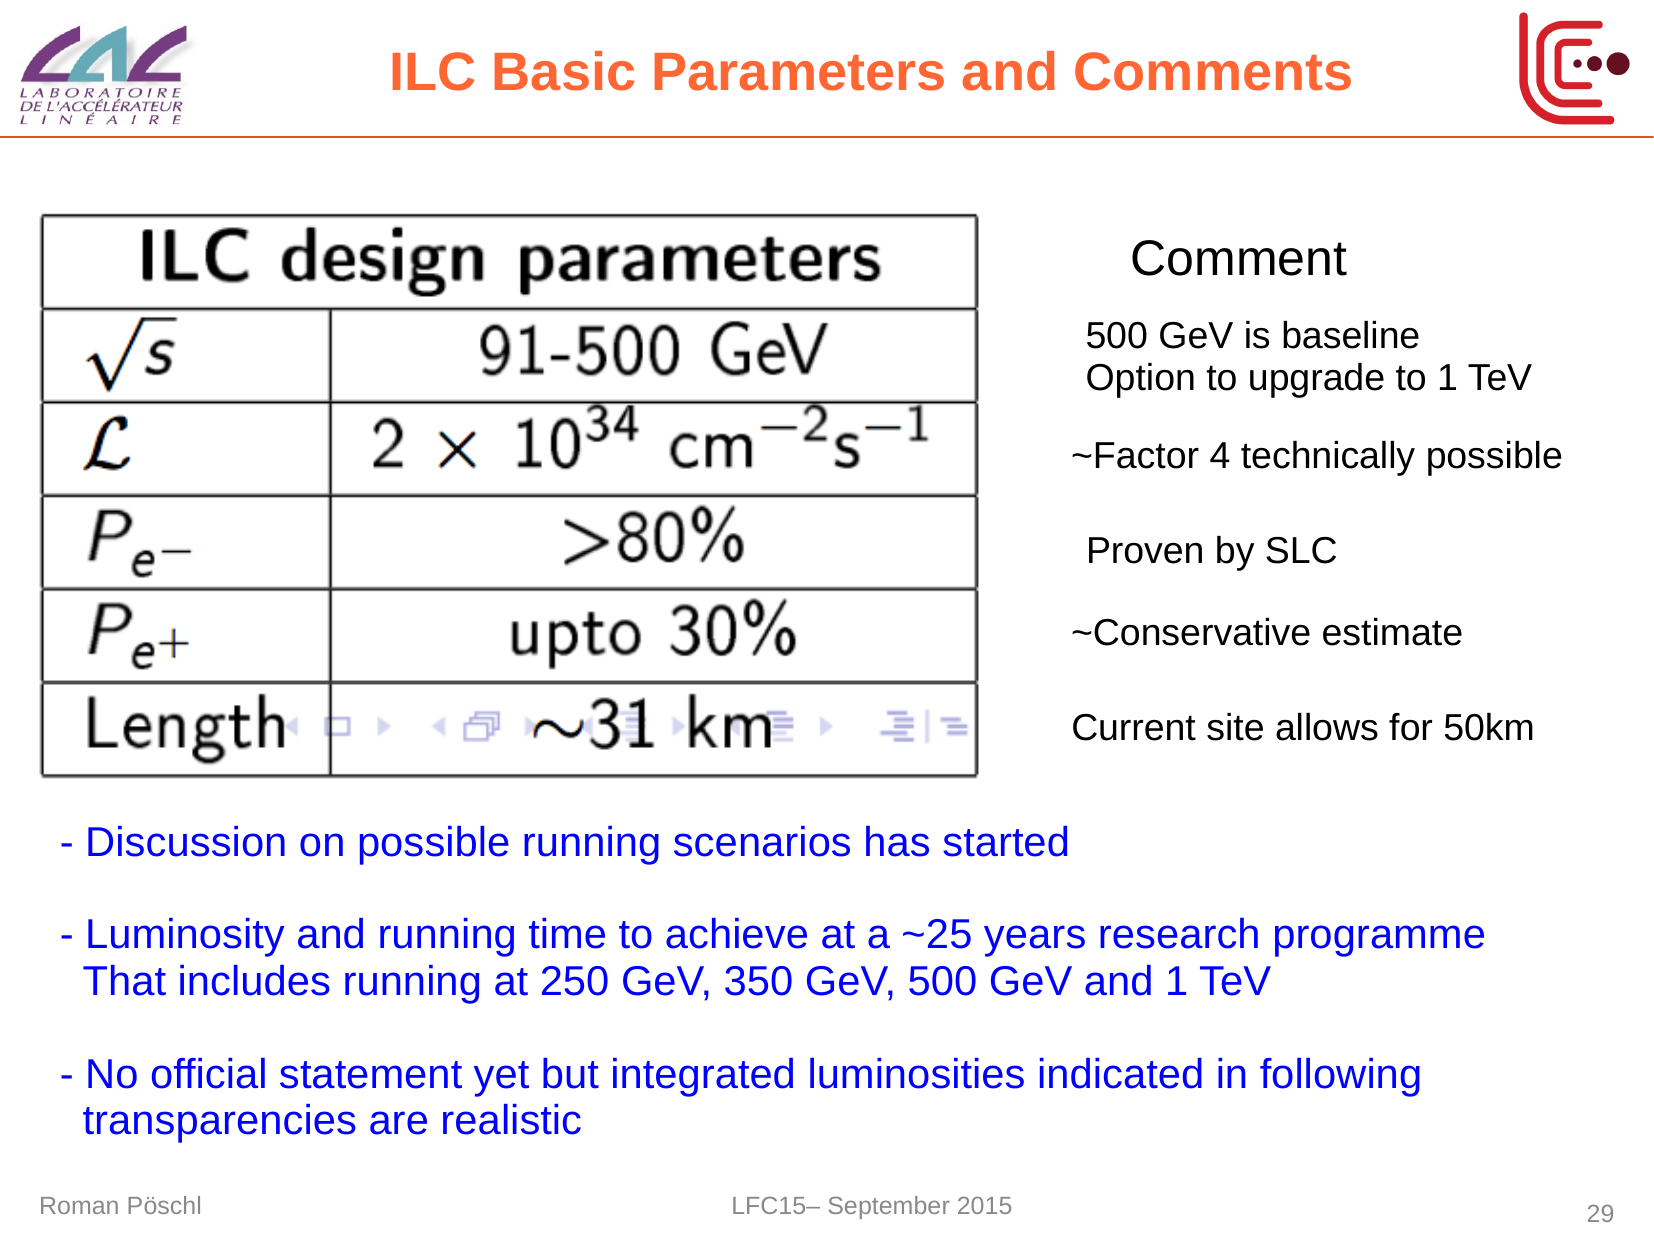

# ILC Basic Parameters and Comments
Comment
500 GeV is baseline
Option to upgrade to 1 TeV
~Factor 4 technically possible
Proven by SLC
~Conservative estimate
Current site allows for 50km
- Discussion on possible running scenarios has started
- Luminosity and running time to achieve at a ~25 years research programme
 That includes running at 250 GeV, 350 GeV, 500 GeV and 1 TeV
- No official statement yet but integrated luminosities indicated in following
 transparencies are realistic